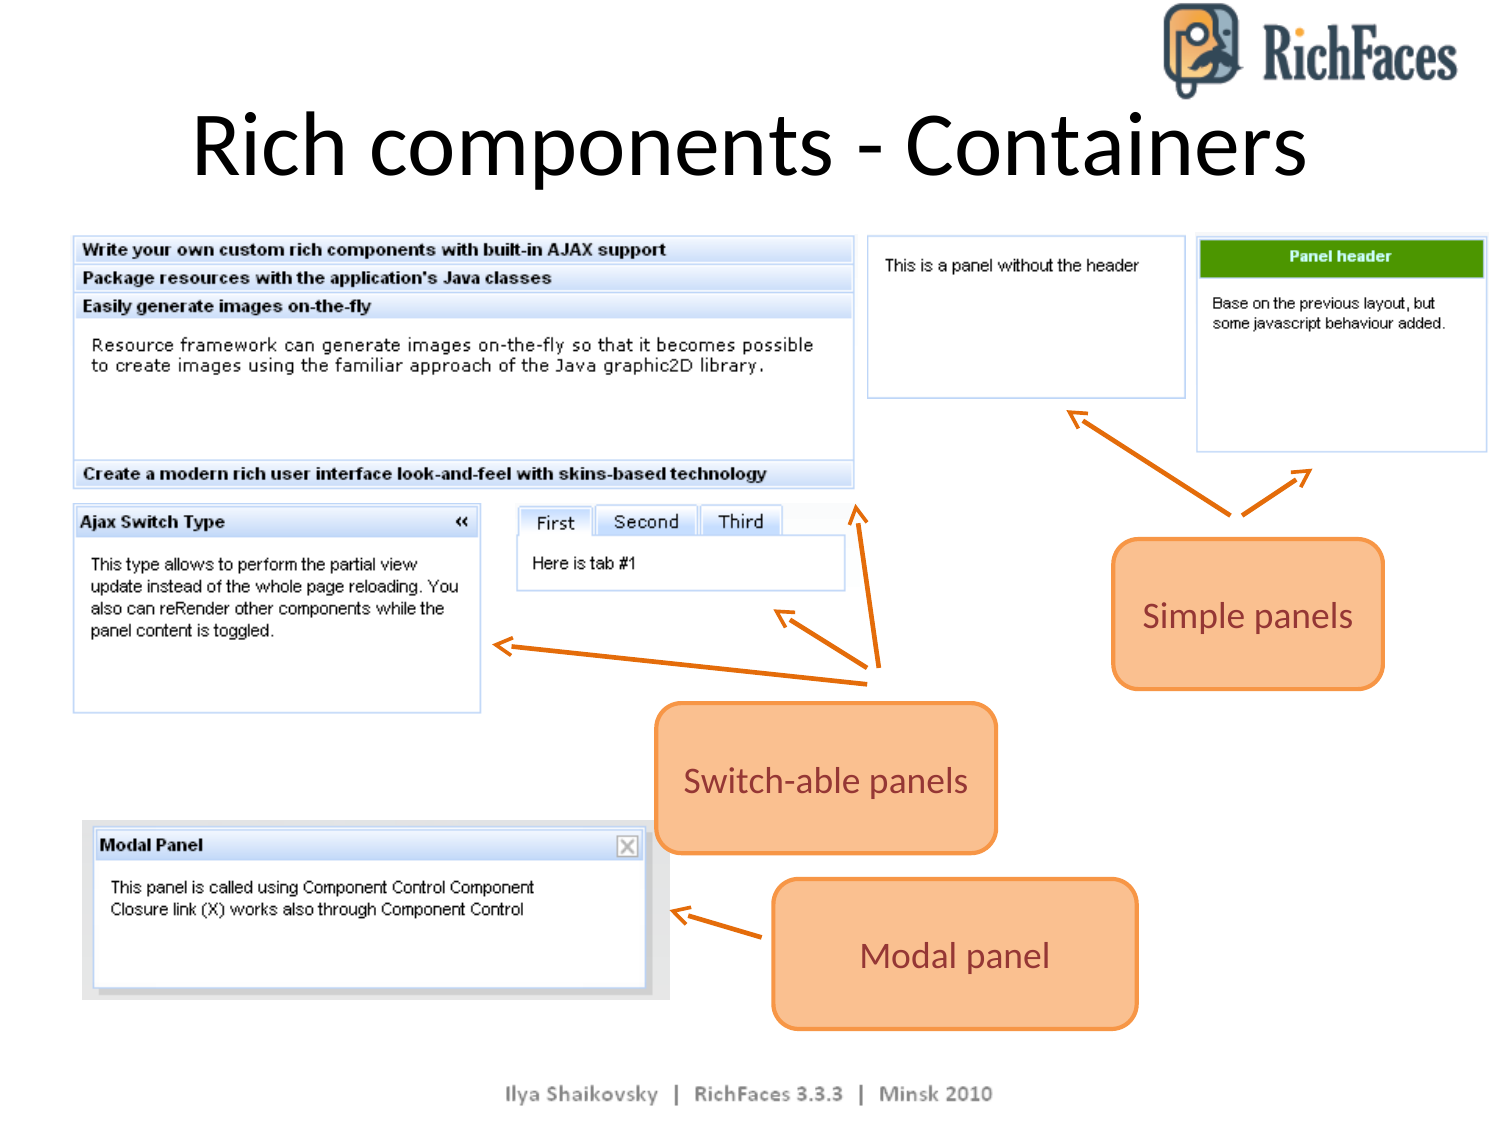

# Rich components - Containers
Simple panels
Switch-able panels
Modal panel